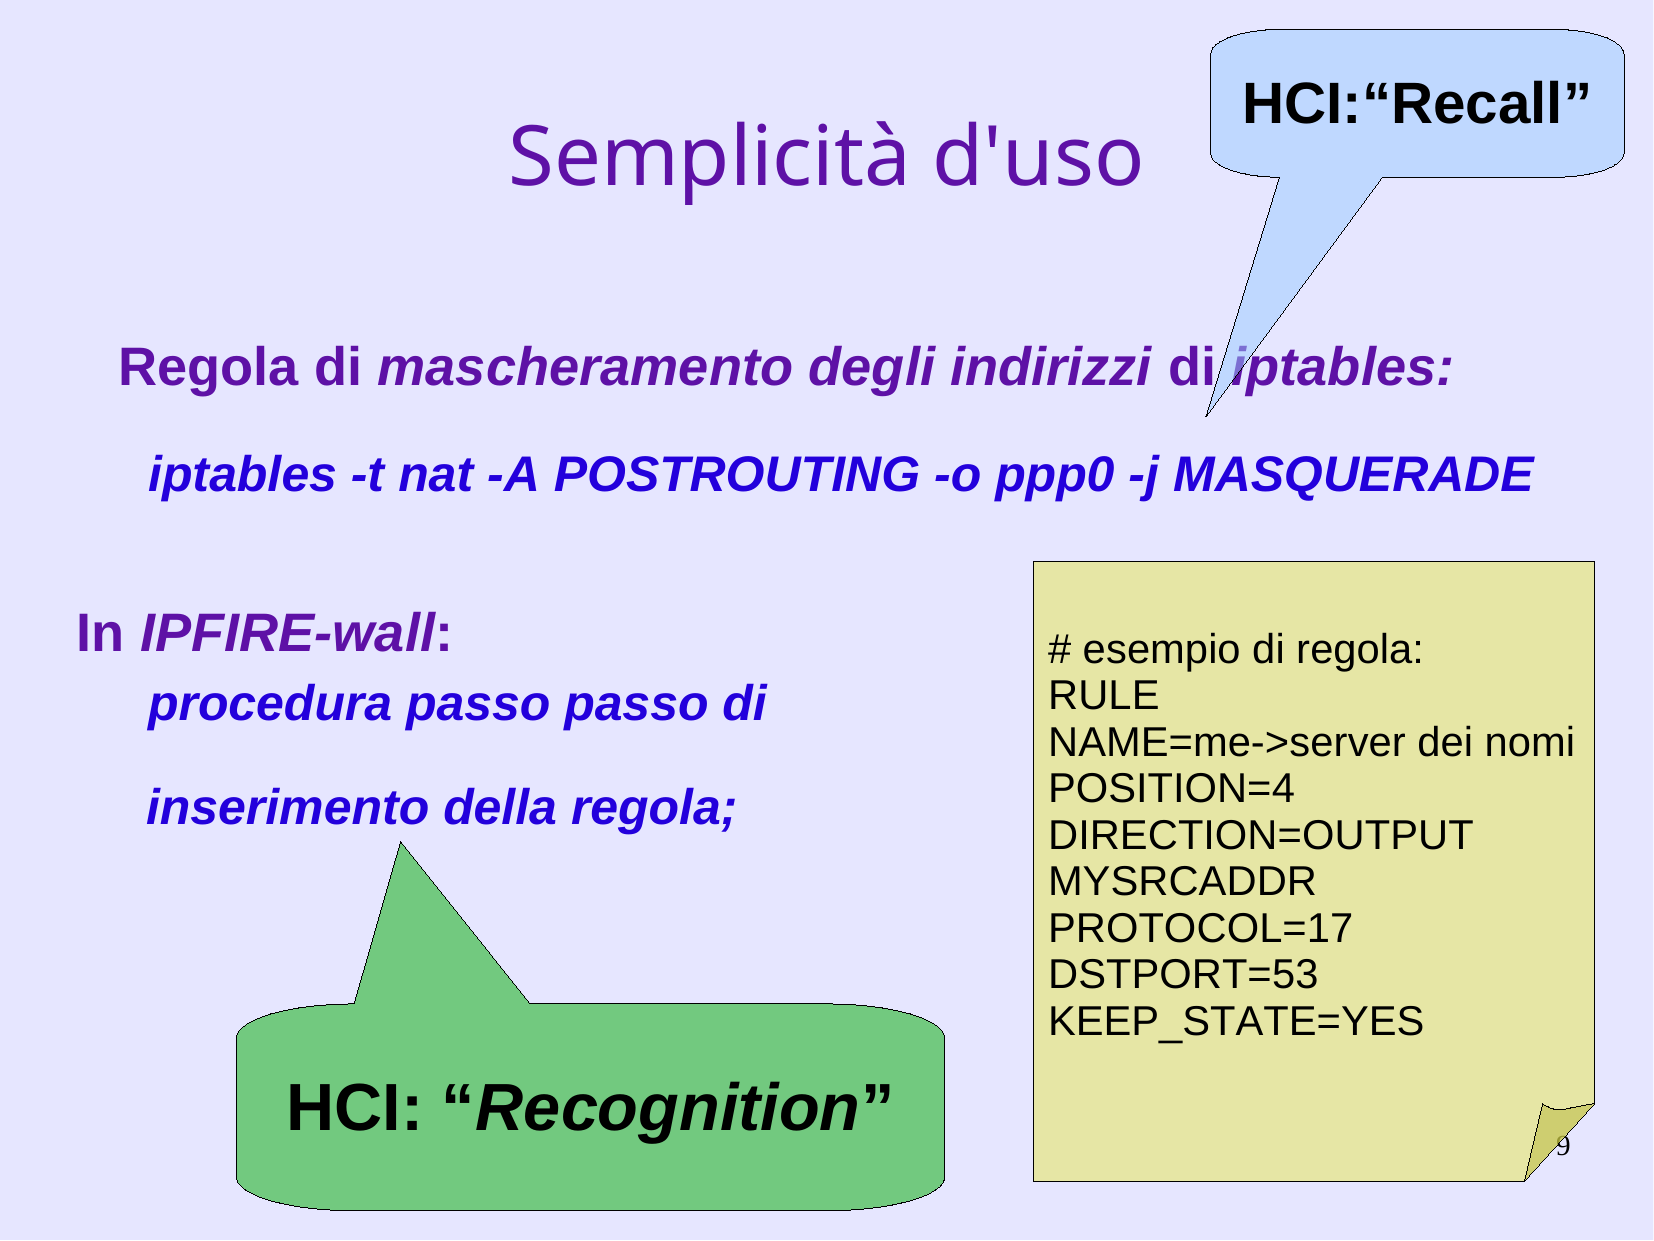

HCI:“Recall”
# Semplicità d'uso
Regola di mascheramento degli indirizzi di iptables:
 iptables -t nat -A POSTROUTING -o ppp0 -j MASQUERADE
In IPFIRE-wall:
# esempio di regola:
RULE
NAME=me->server dei nomi
POSITION=4
DIRECTION=OUTPUT
MYSRCADDR
PROTOCOL=17
DSTPORT=53
KEEP_STATE=YES
 procedura passo passo di
 inserimento della regola;
HCI: “Recognition”
9